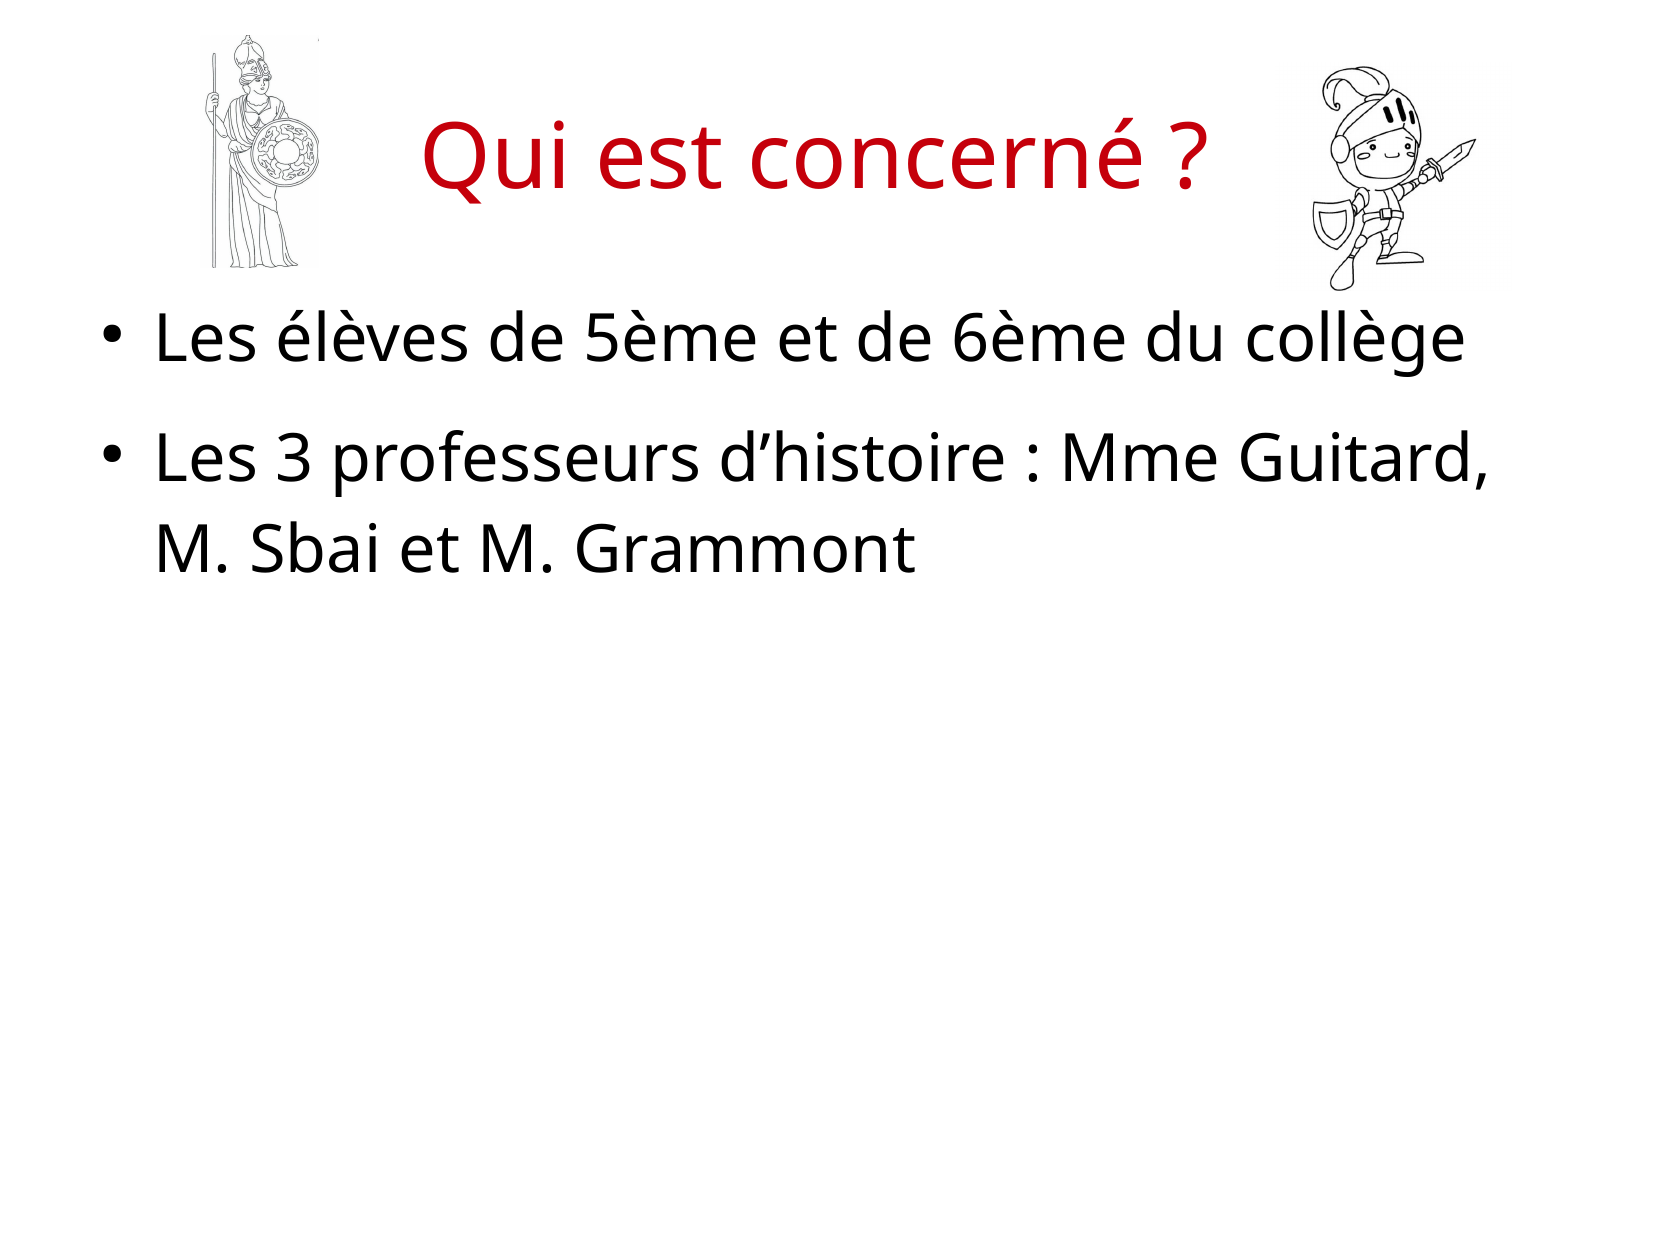

# Qui est concerné ?
Les élèves de 5ème et de 6ème du collège
Les 3 professeurs d’histoire : Mme Guitard, M. Sbai et M. Grammont